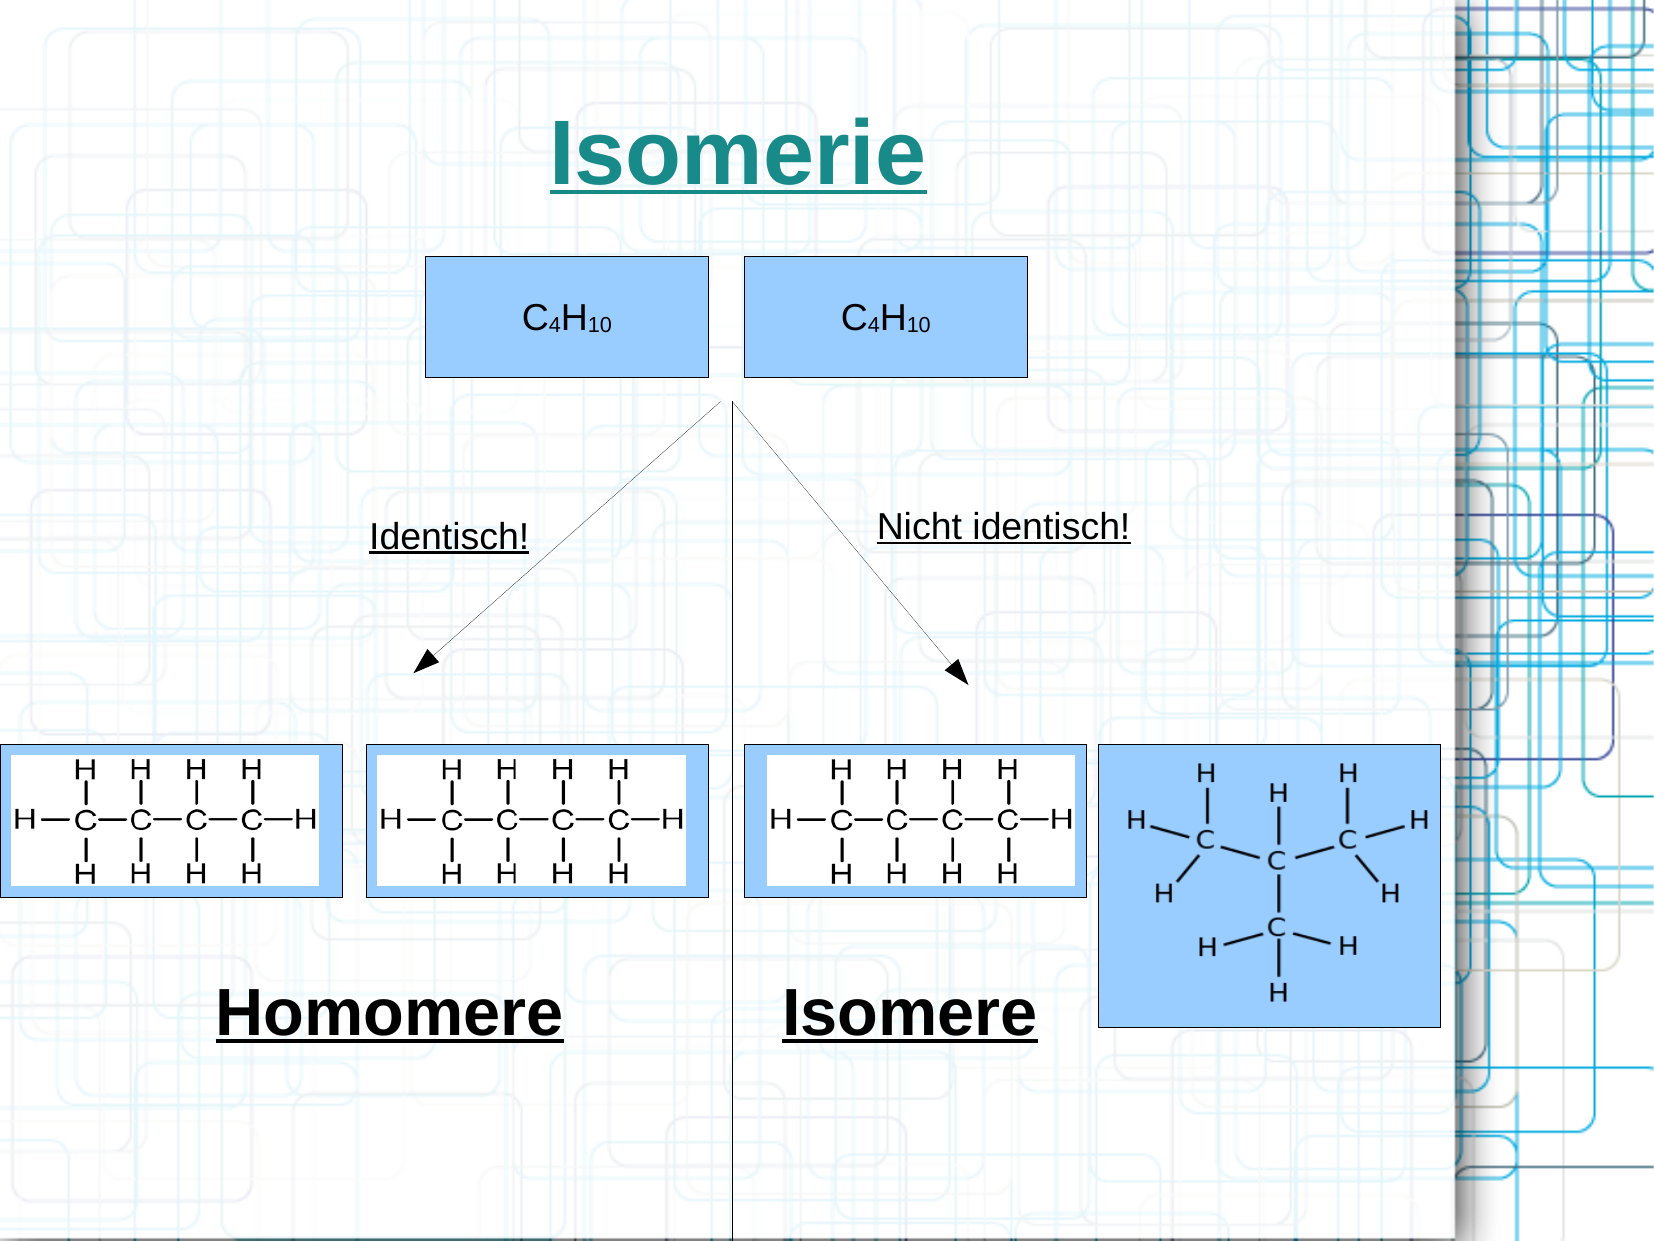

# Isomerie
C4H10
C4H10
Nicht identisch!
Identisch!
Homomere
Isomere